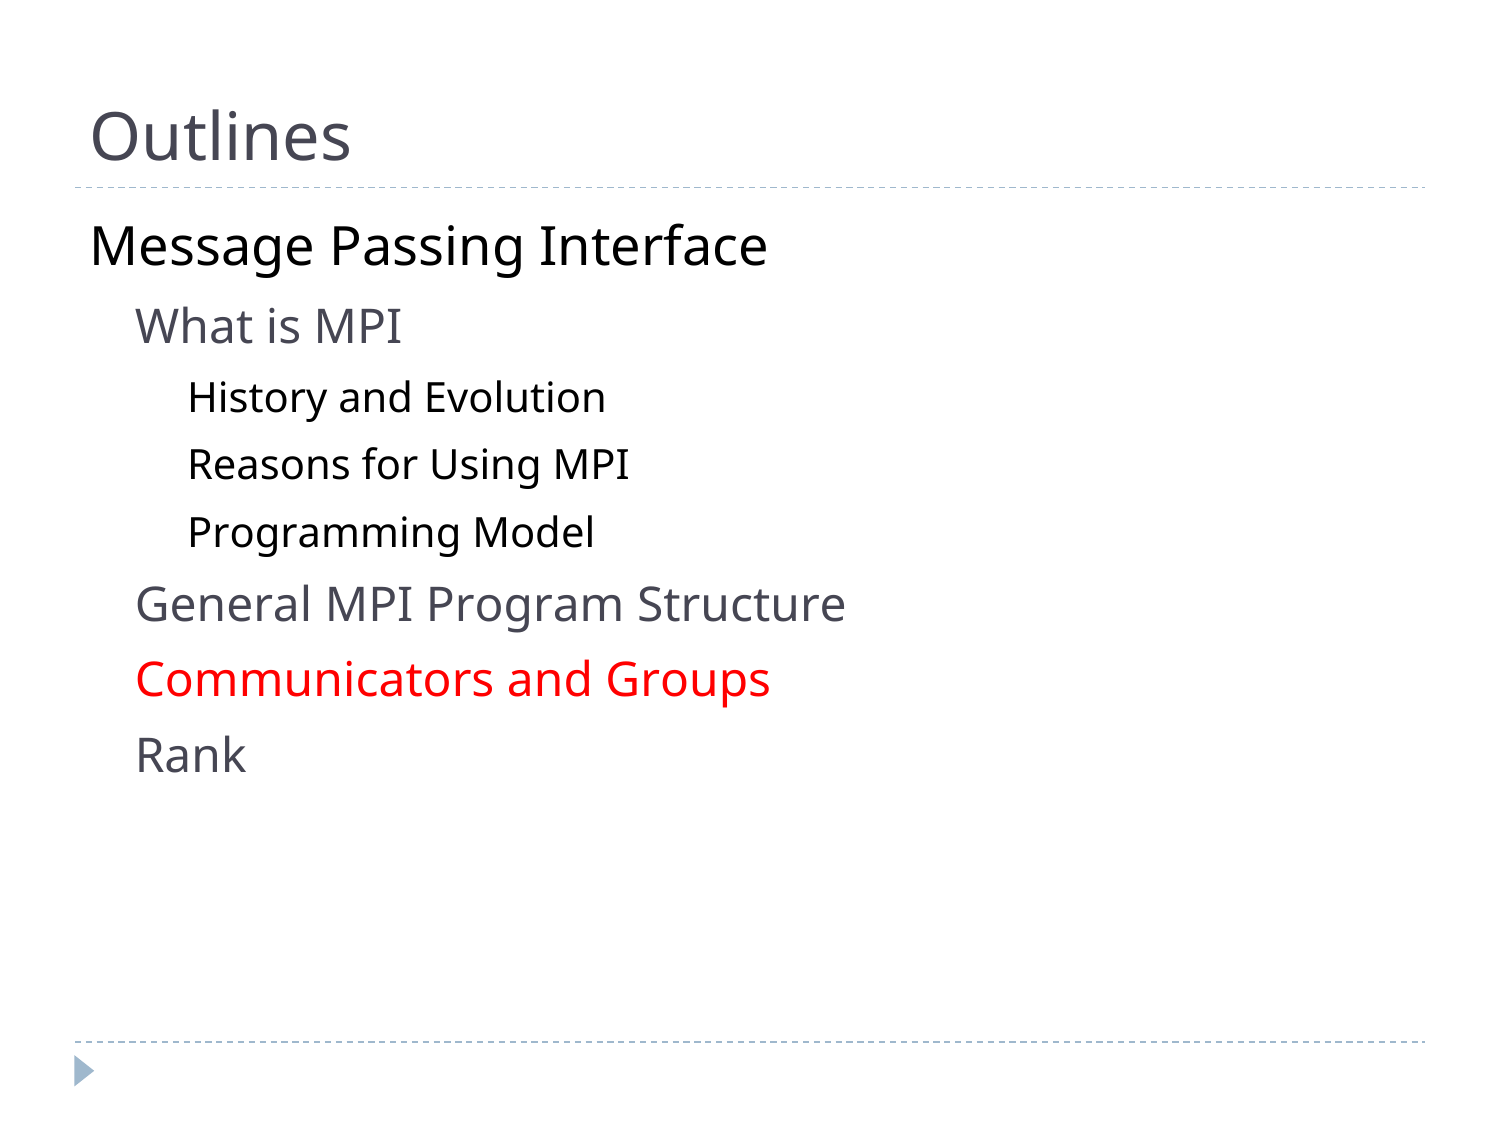

# Outlines
Message Passing Interface
What is MPI
History and Evolution
Reasons for Using MPI
Programming Model
General MPI Program Structure
Communicators and Groups
Rank